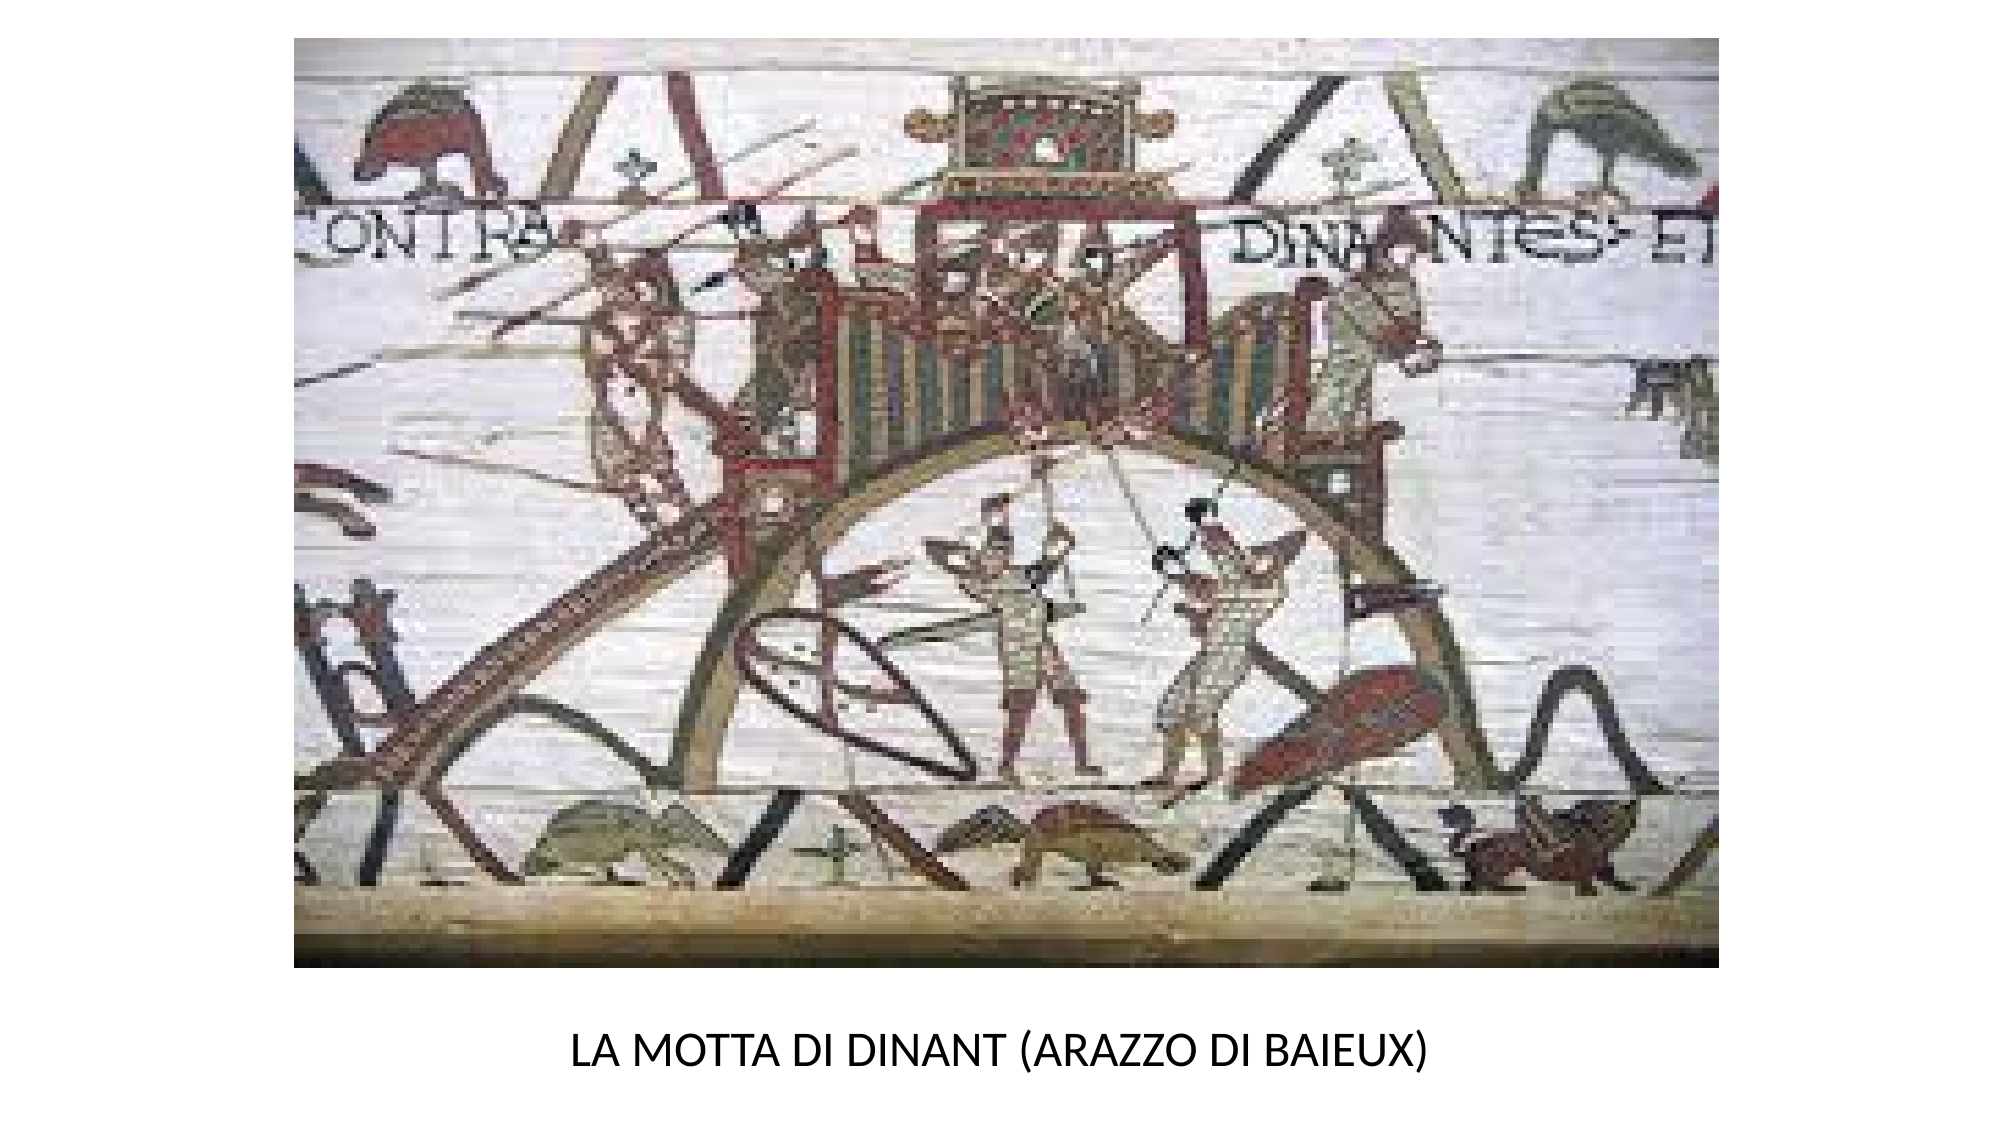

#
LA MOTTA DI DINANT (ARAZZO DI BAIEUX)